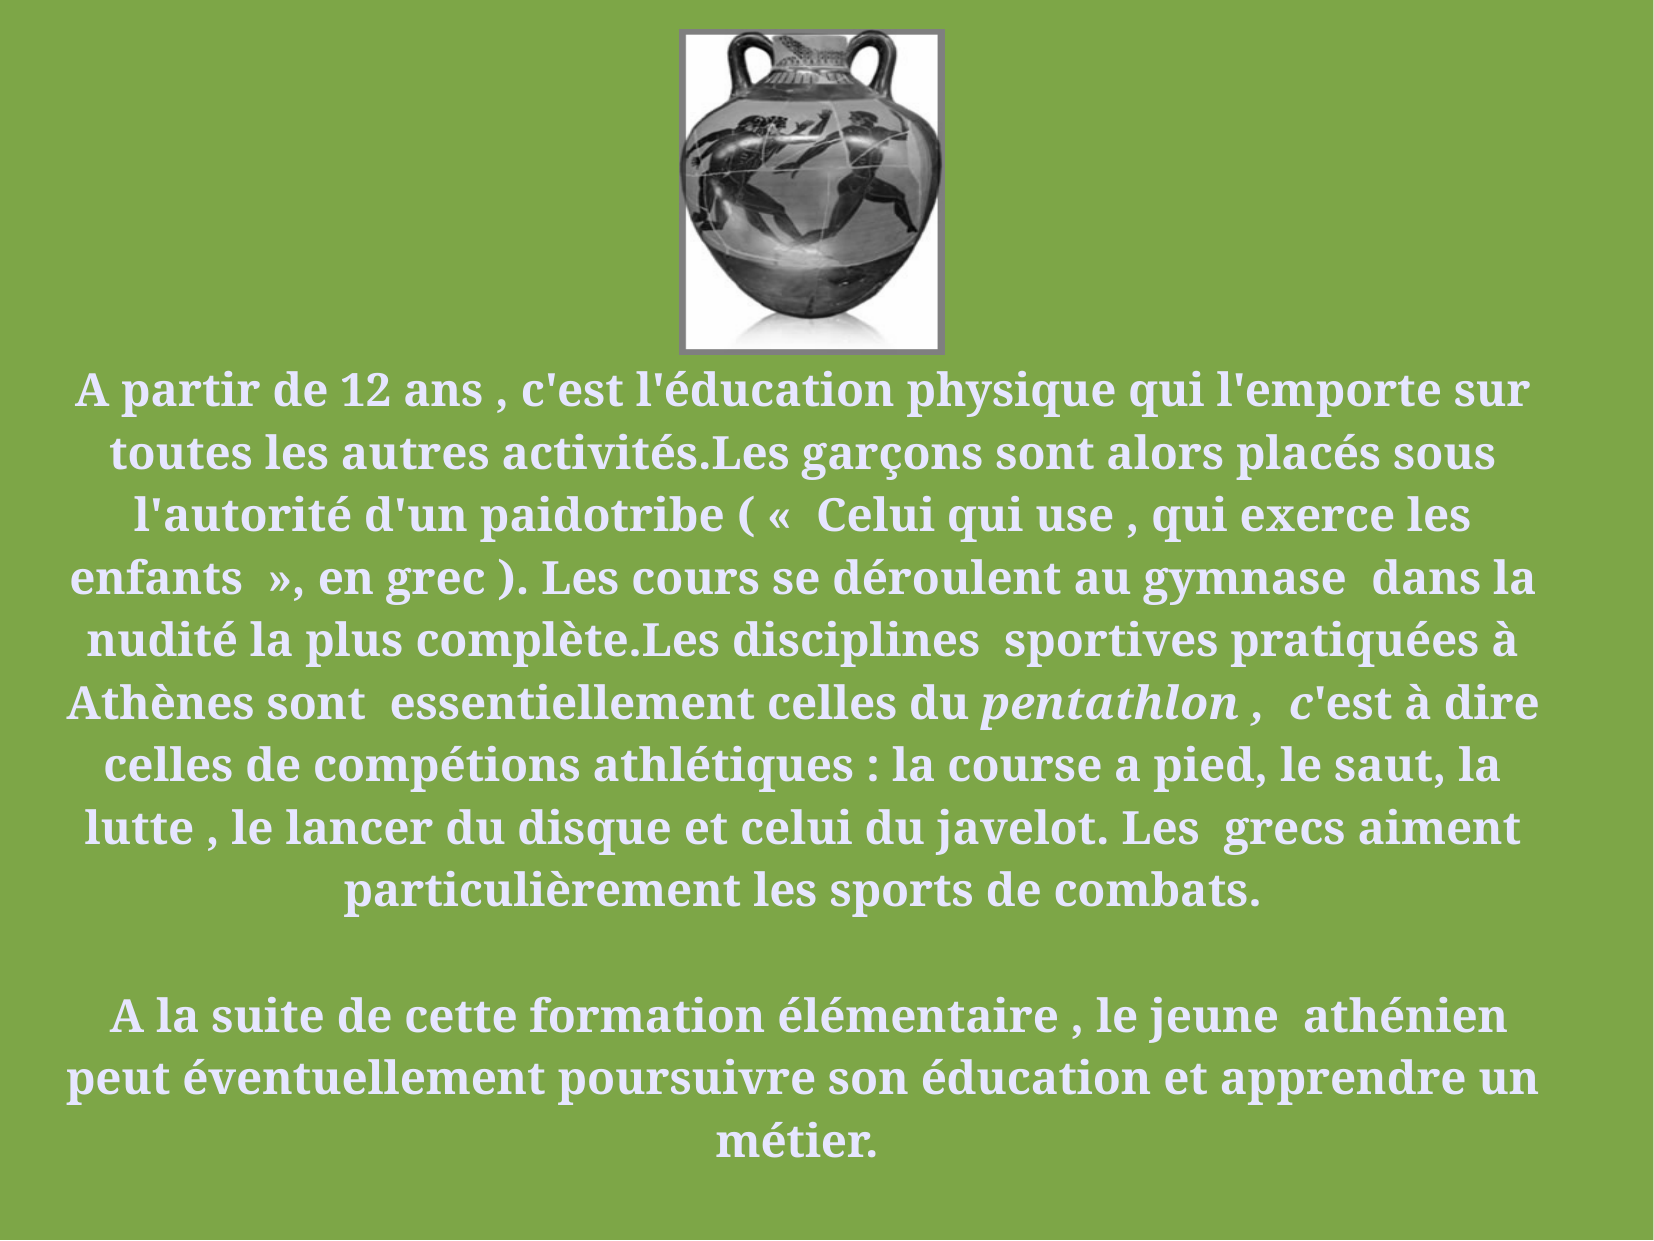

# A partir de 12 ans , c'est l'éducation physique qui l'emporte sur toutes les autres activités.Les garçons sont alors placés sous l'autorité d'un paidotribe ( «  Celui qui use , qui exerce les enfants  », en grec ). Les cours se déroulent au gymnase dans la nudité la plus complète.Les disciplines sportives pratiquées à Athènes sont essentiellement celles du pentathlon , c'est à dire celles de compétions athlétiques : la course a pied, le saut, la lutte , le lancer du disque et celui du javelot. Les grecs aiment particulièrement les sports de combats.
 A la suite de cette formation élémentaire , le jeune athénien peut éventuellement poursuivre son éducation et apprendre un métier.